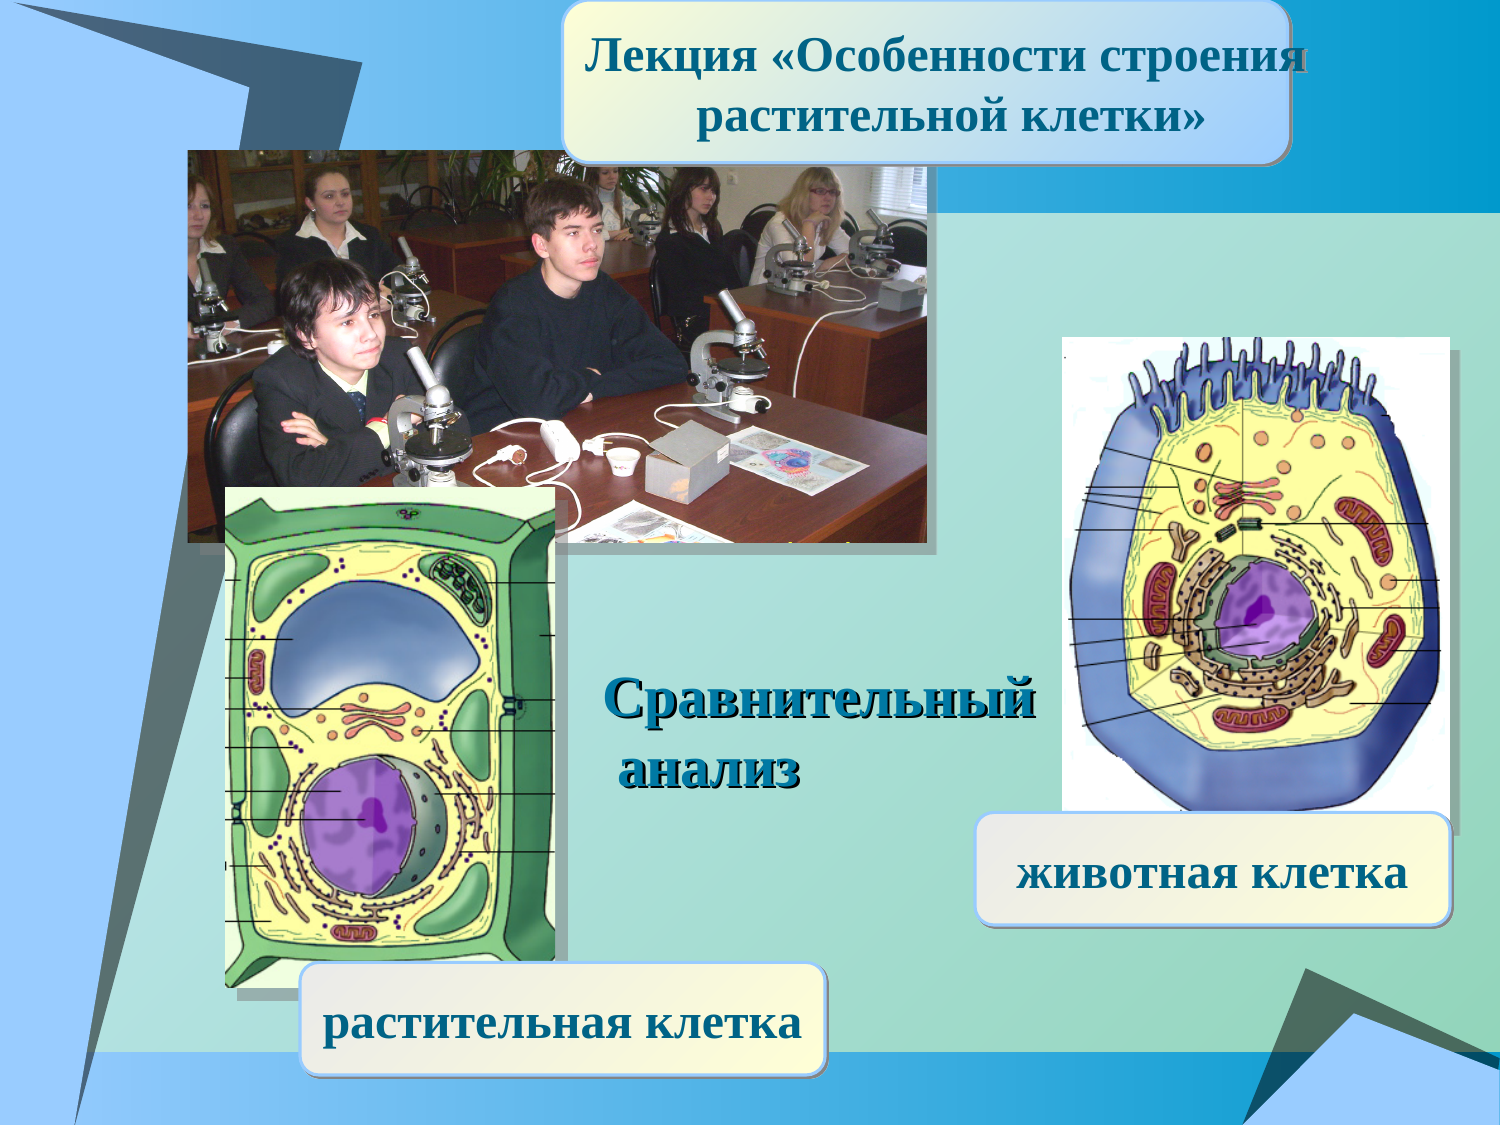

Лекция «Особенности строения
растительной клетки»
Сравнительный
 анализ
животная клетка
растительная клетка